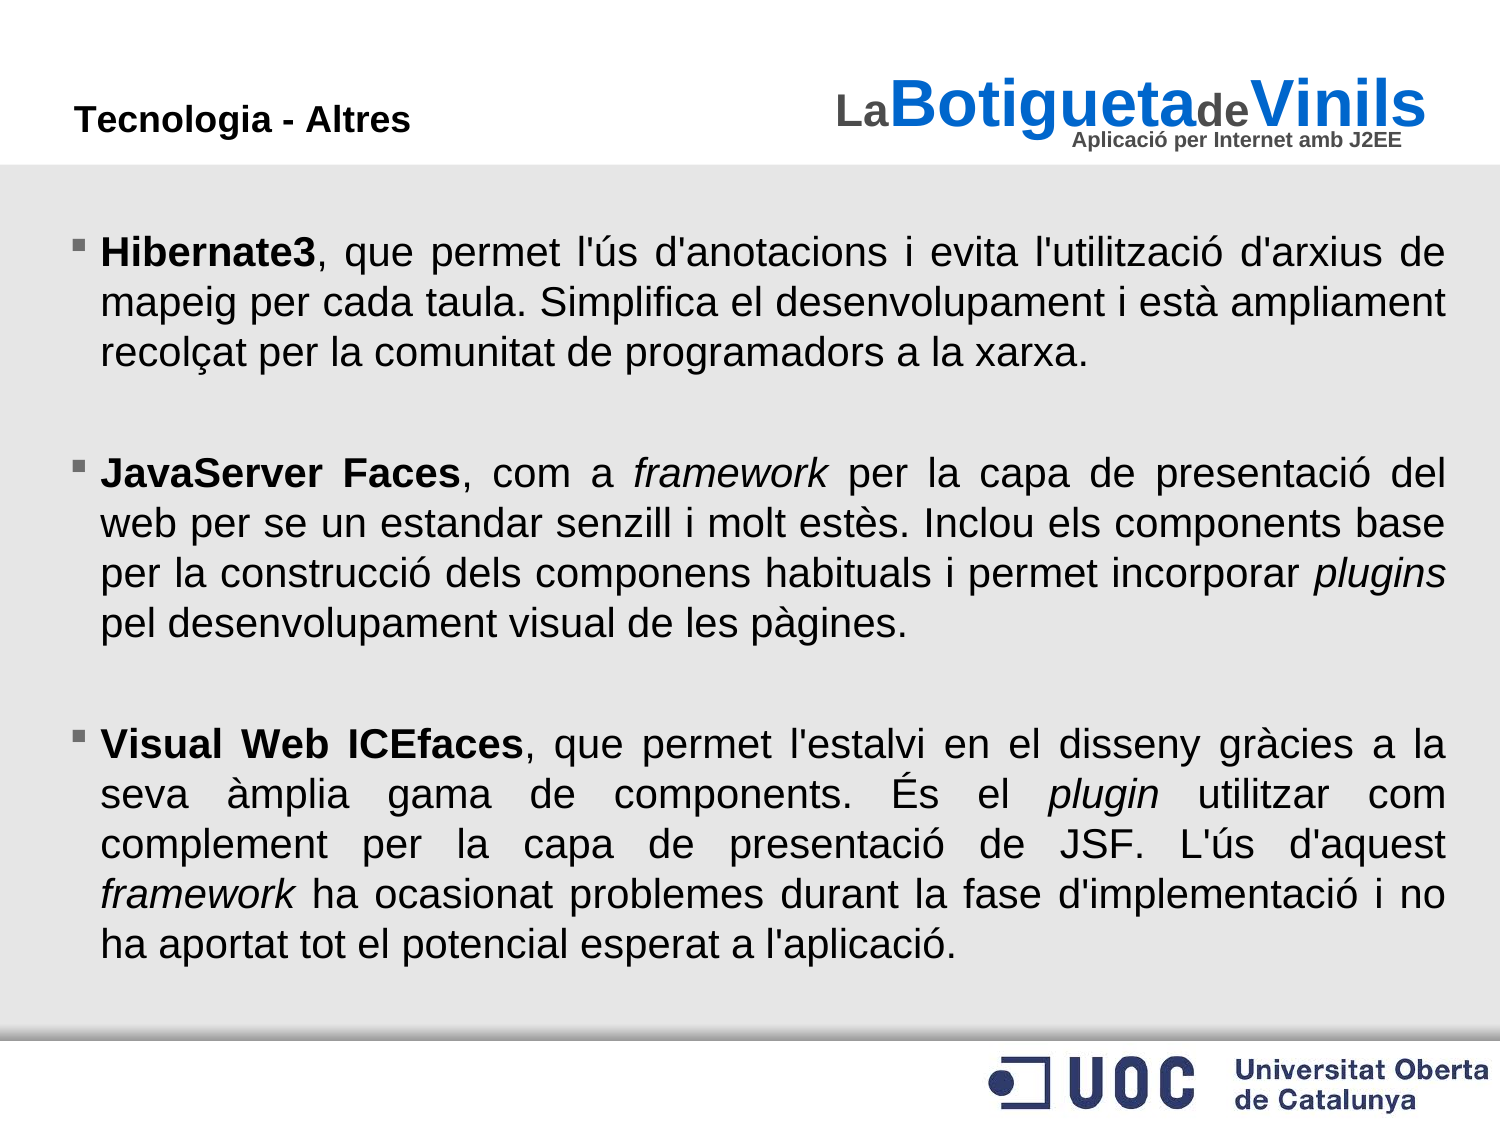

LaBotiguetadeVinils
Tecnologia - Altres
Aplicació per Internet amb J2EE
# Hibernate3, que permet l'ús d'anotacions i evita l'utilització d'arxius de mapeig per cada taula. Simplifica el desenvolupament i està ampliament recolçat per la comunitat de programadors a la xarxa.
JavaServer Faces, com a framework per la capa de presentació del web per se un estandar senzill i molt estès. Inclou els components base per la construcció dels componens habituals i permet incorporar plugins pel desenvolupament visual de les pàgines.
Visual Web ICEfaces, que permet l'estalvi en el disseny gràcies a la seva àmplia gama de components. És el plugin utilitzar com complement per la capa de presentació de JSF. L'ús d'aquest framework ha ocasionat problemes durant la fase d'implementació i no ha aportat tot el potencial esperat a l'aplicació.
Here comes your footer